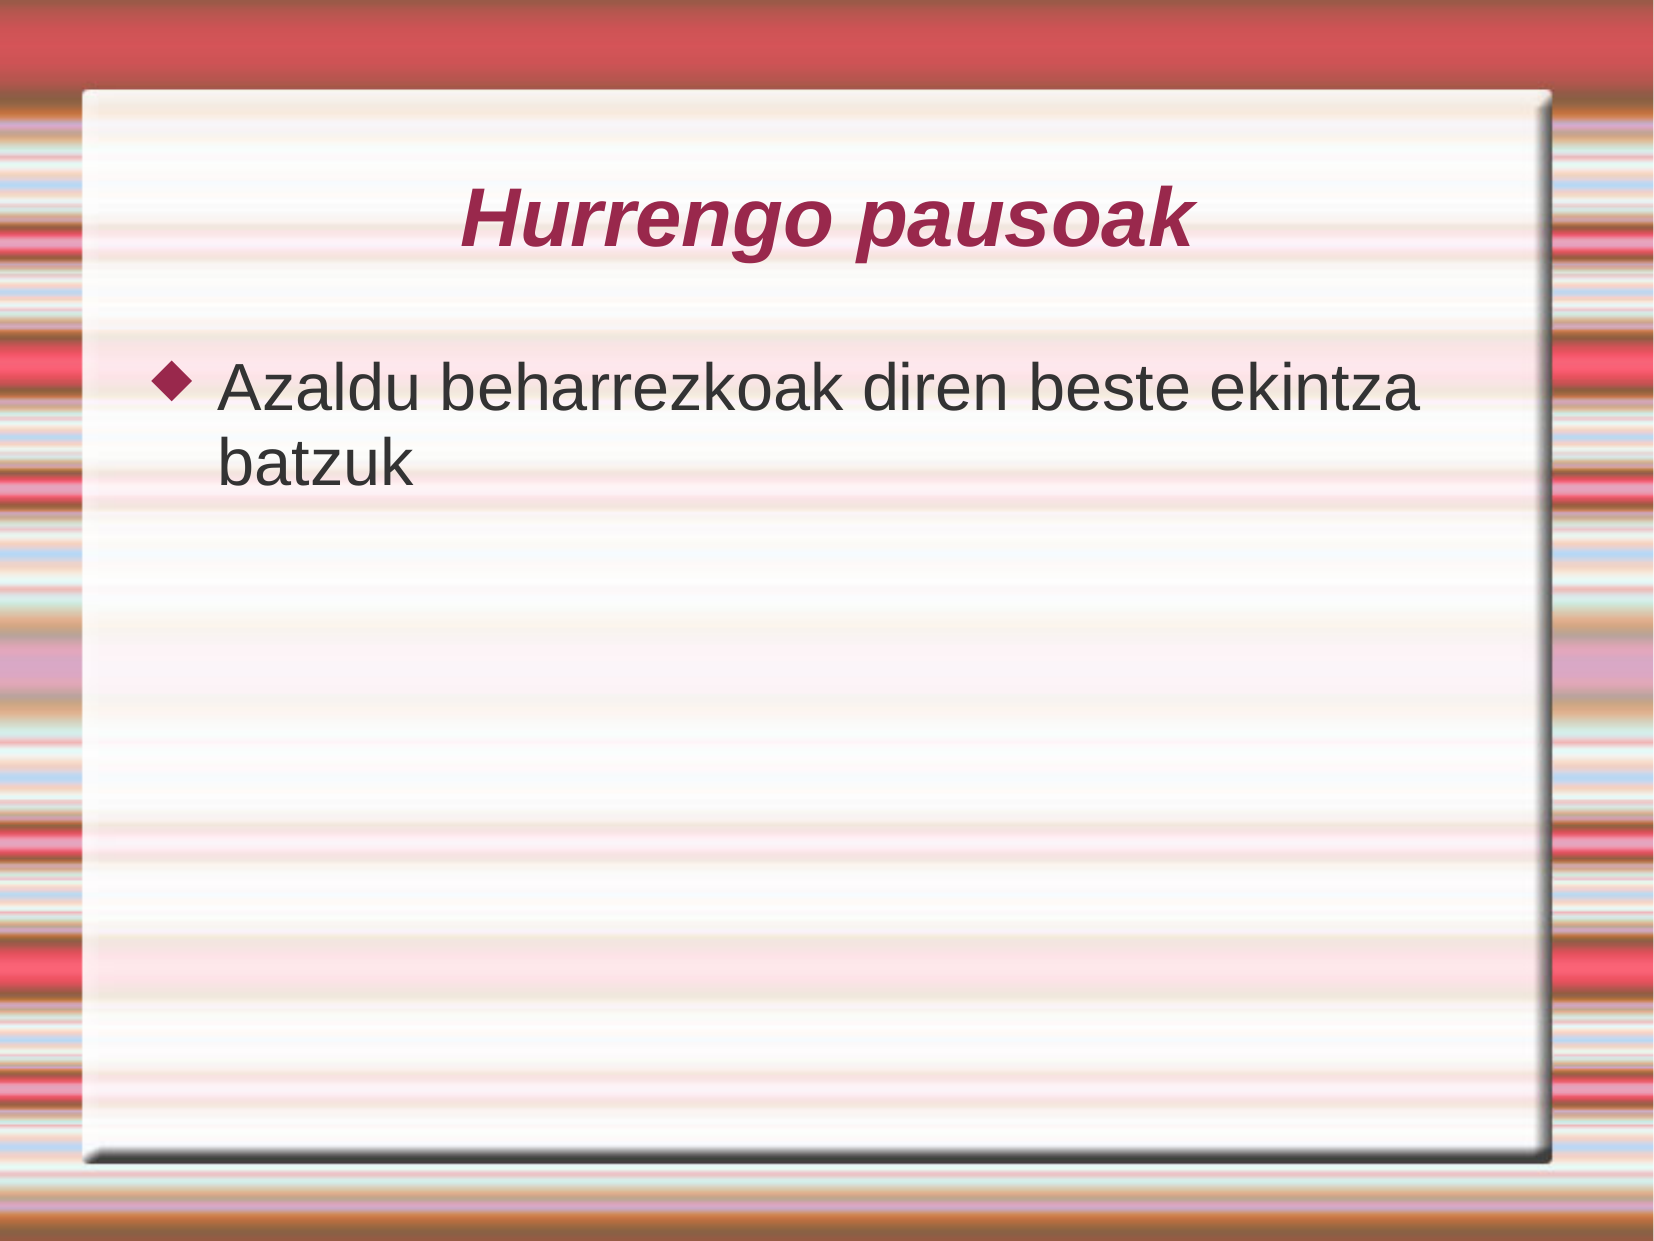

# Hurrengo pausoak
Azaldu beharrezkoak diren beste ekintza batzuk